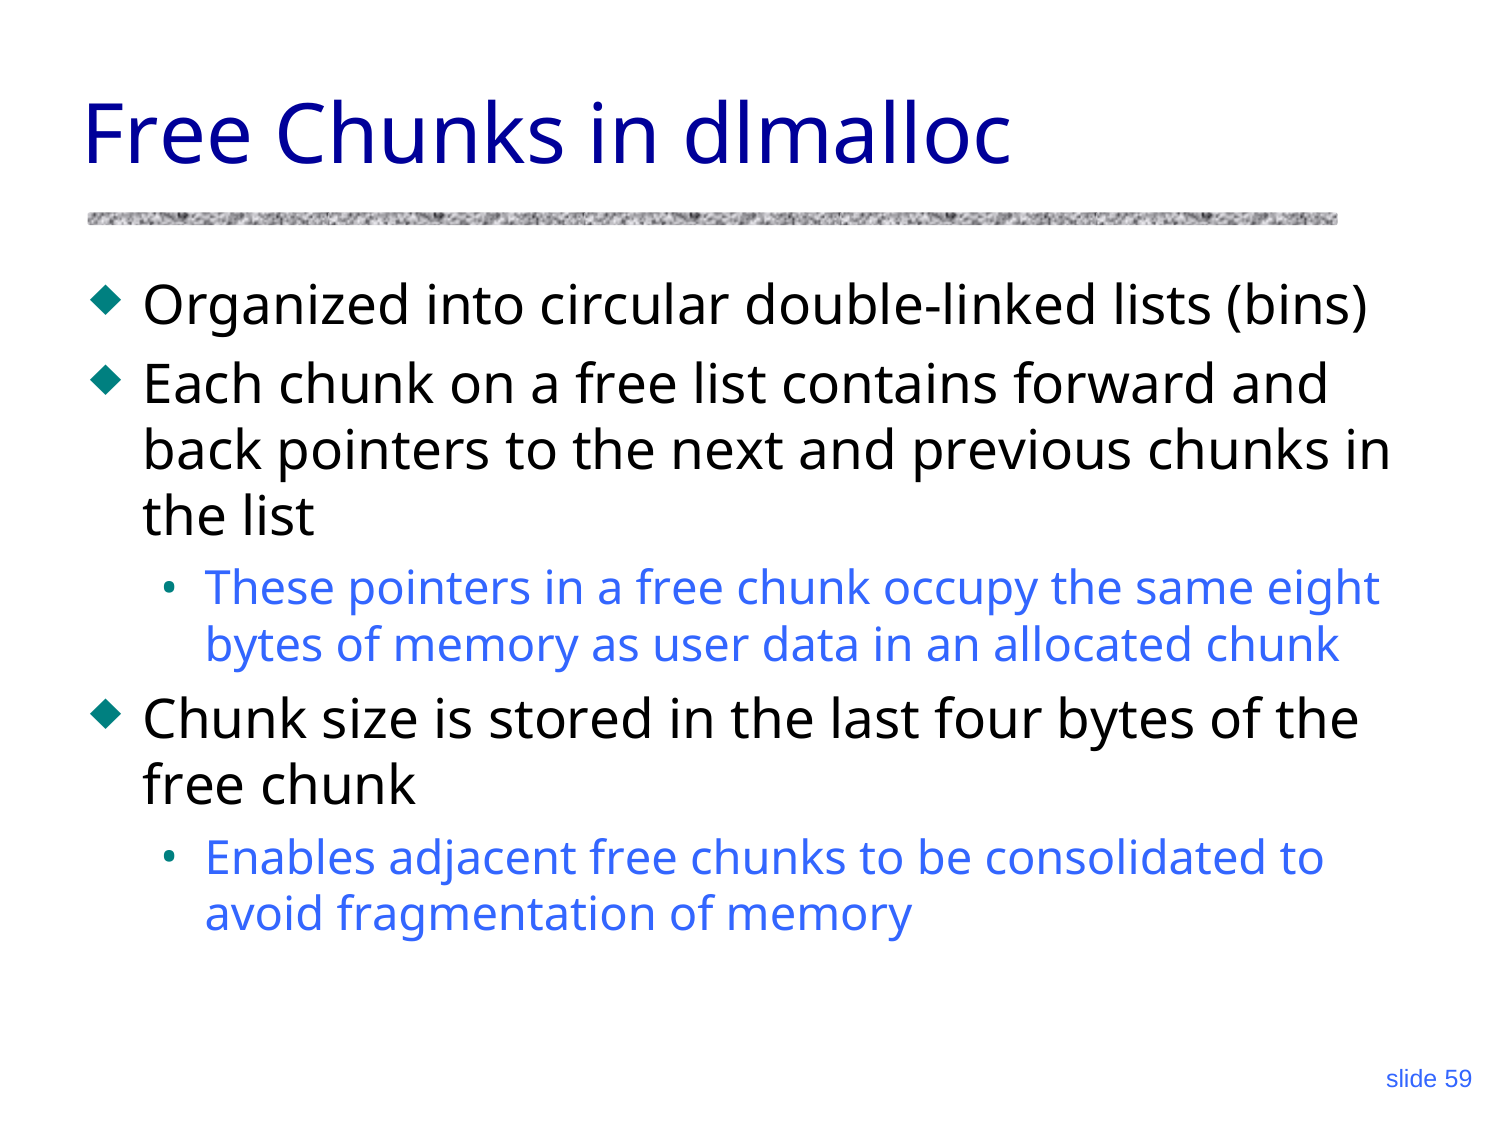

# Free Chunks in dlmalloc
Organized into circular double-linked lists (bins)
Each chunk on a free list contains forward and back pointers to the next and previous chunks in the list
These pointers in a free chunk occupy the same eight bytes of memory as user data in an allocated chunk
Chunk size is stored in the last four bytes of the free chunk
Enables adjacent free chunks to be consolidated to avoid fragmentation of memory
slide